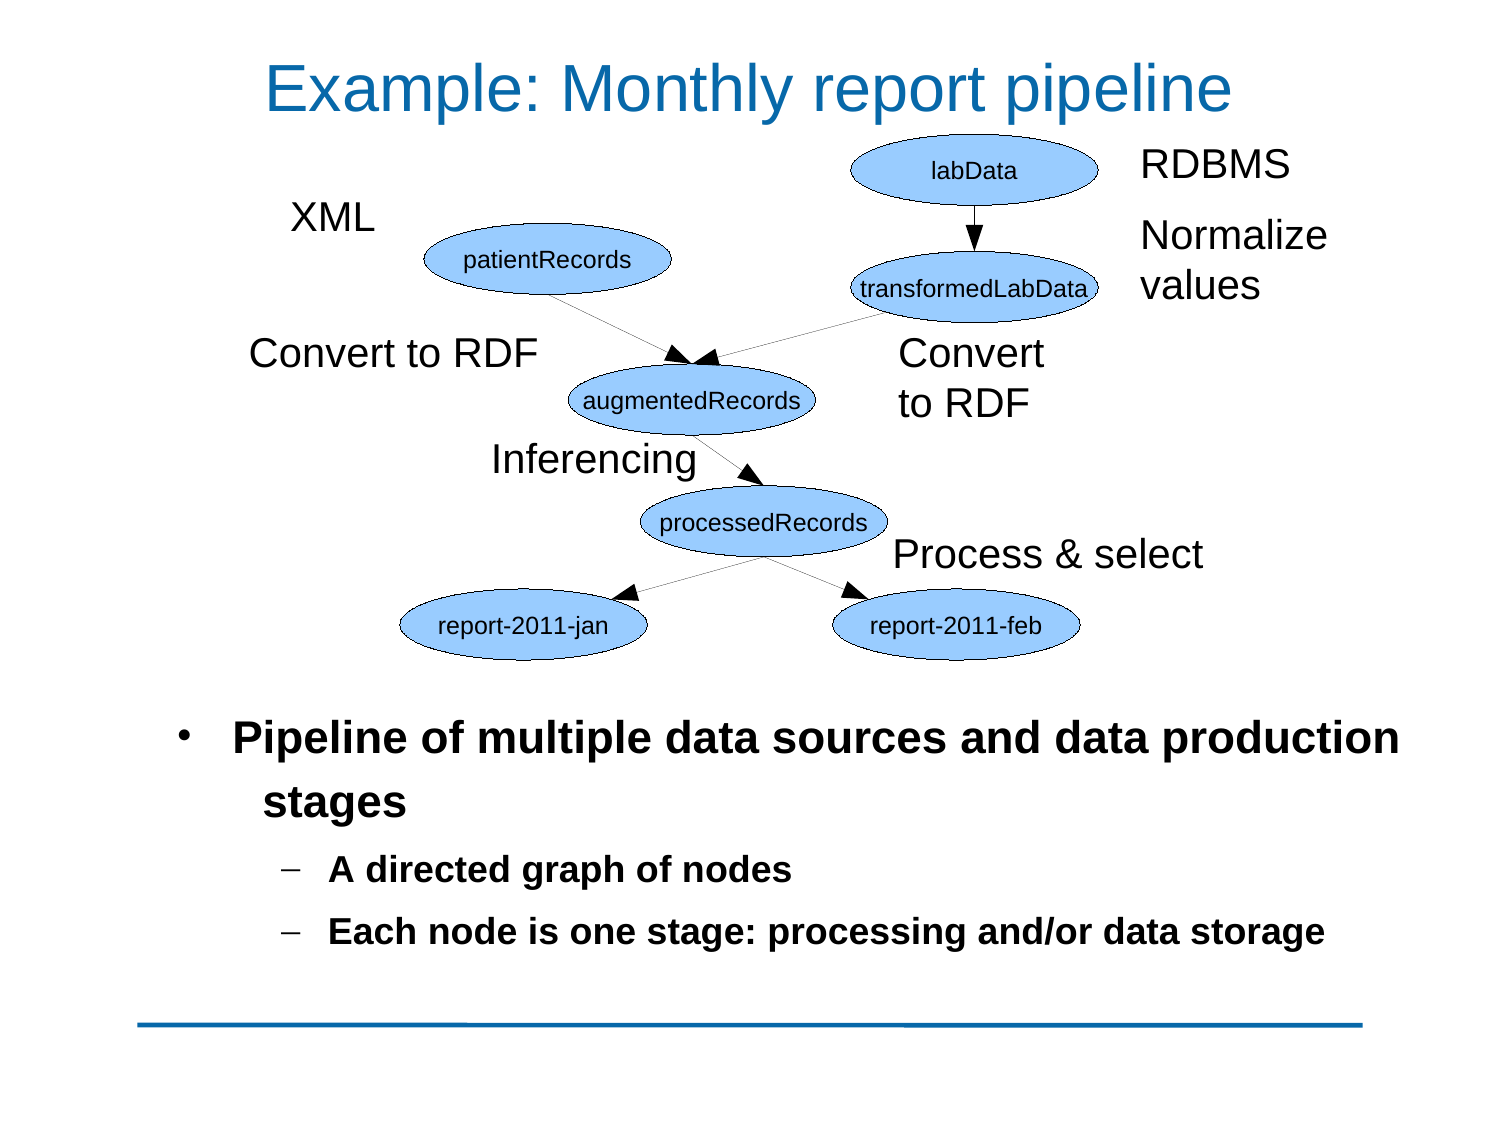

# Example: Monthly report pipeline
RDBMS
labData
patientRecords
transformedLabData
augmentedRecords
processedRecords
report-2011-jan
report-2011-feb
XML
Normalize
values
Convert
to RDF
Convert to RDF
Inferencing
Process & select
Pipeline of multiple data sources and data production stages
A directed graph of nodes
Each node is one stage: processing and/or data storage